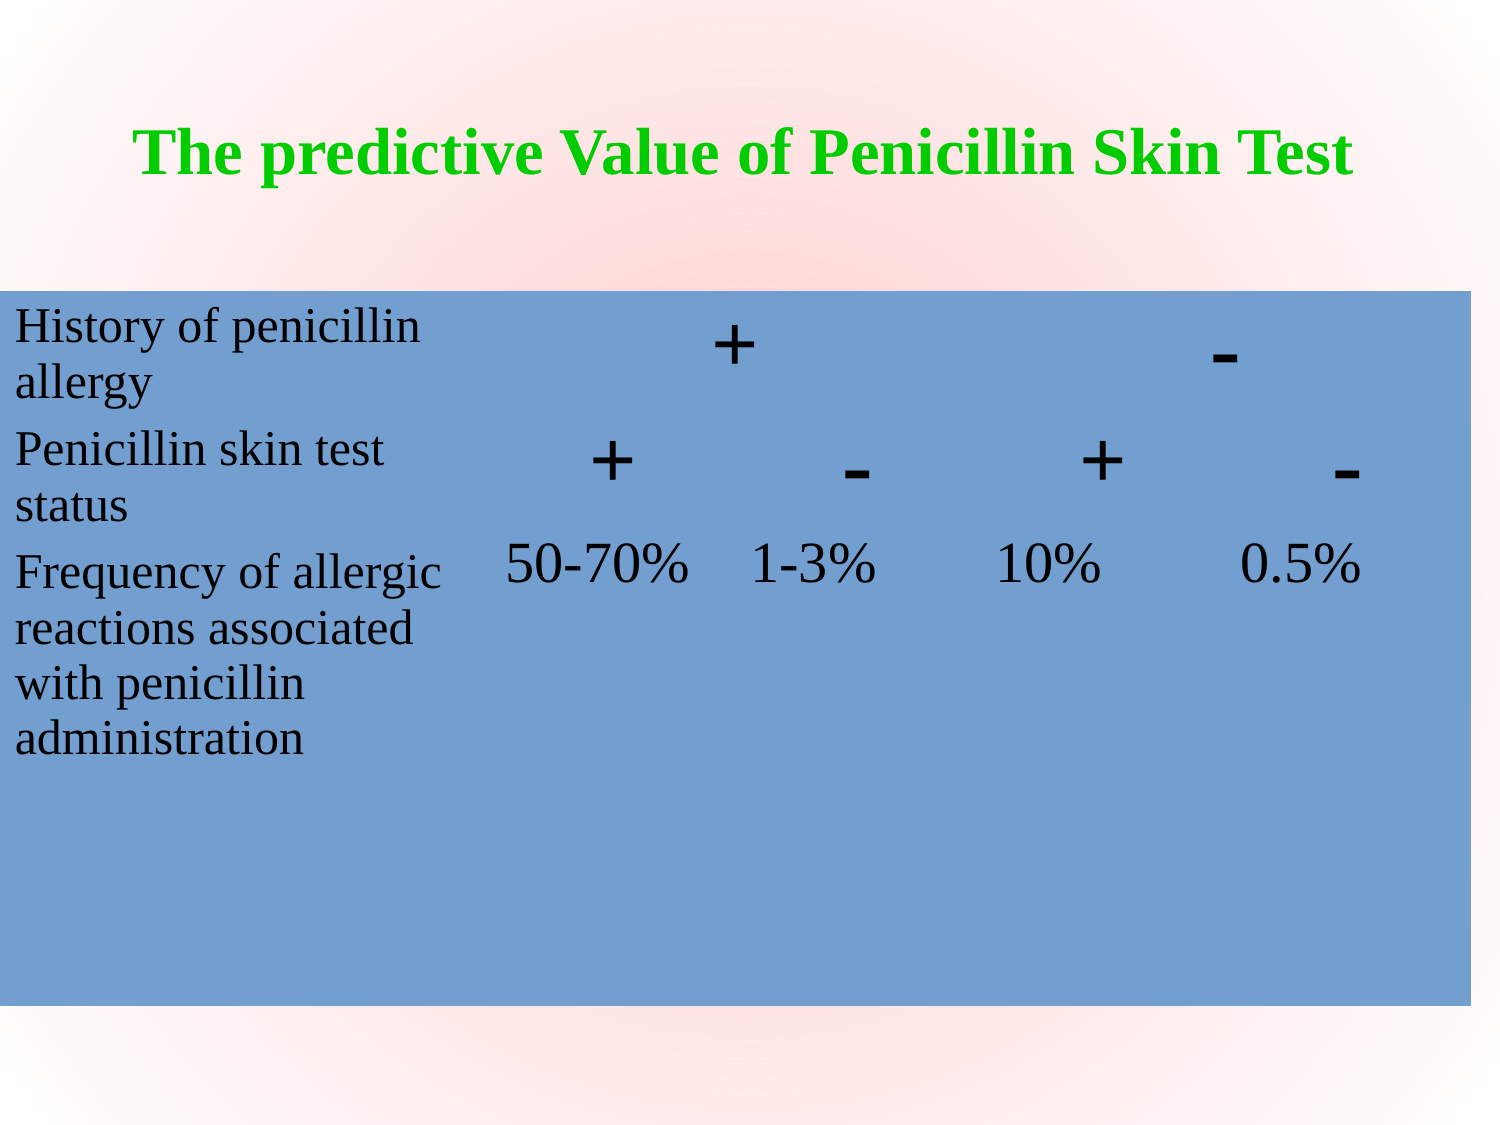

The predictive Value of Penicillin Skin Test
| History of penicillin allergy Penicillin skin test status Frequency of allergic reactions associated with penicillin administration | + | | - | |
| --- | --- | --- | --- | --- |
| | + | - | + | - |
| | 50-70% | 1-3% | 10% | 0.5% |